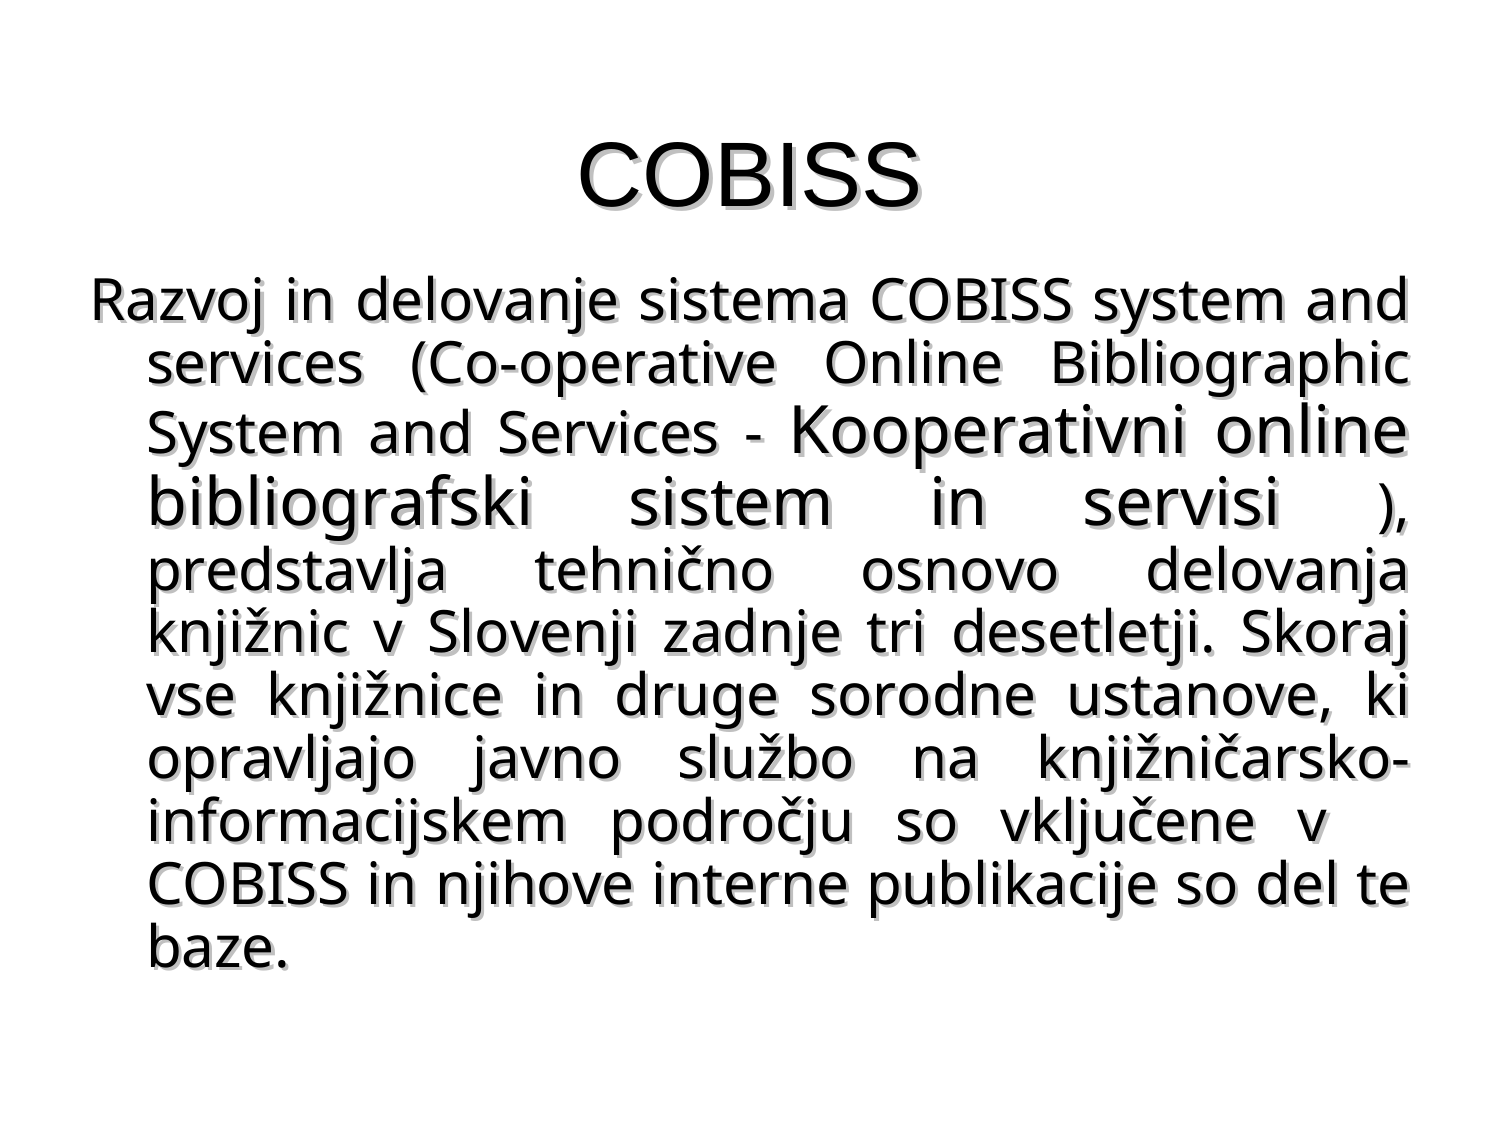

# COBISS
Razvoj in delovanje sistema COBISS system and services (Co-operative Online Bibliographic System and Services - Kooperativni online bibliografski sistem in servisi ), predstavlja tehnično osnovo delovanja knjižnic v Slovenji zadnje tri desetletji. Skoraj vse knjižnice in druge sorodne ustanove, ki opravljajo javno službo na knjižničarsko-informacijskem področju so vključene v COBISS in njihove interne publikacije so del te baze.
8
Primoz Juznic, University of Ljubljana, Faculty of Arts, Department of Library and Information Science and Book Studies, Slovenia